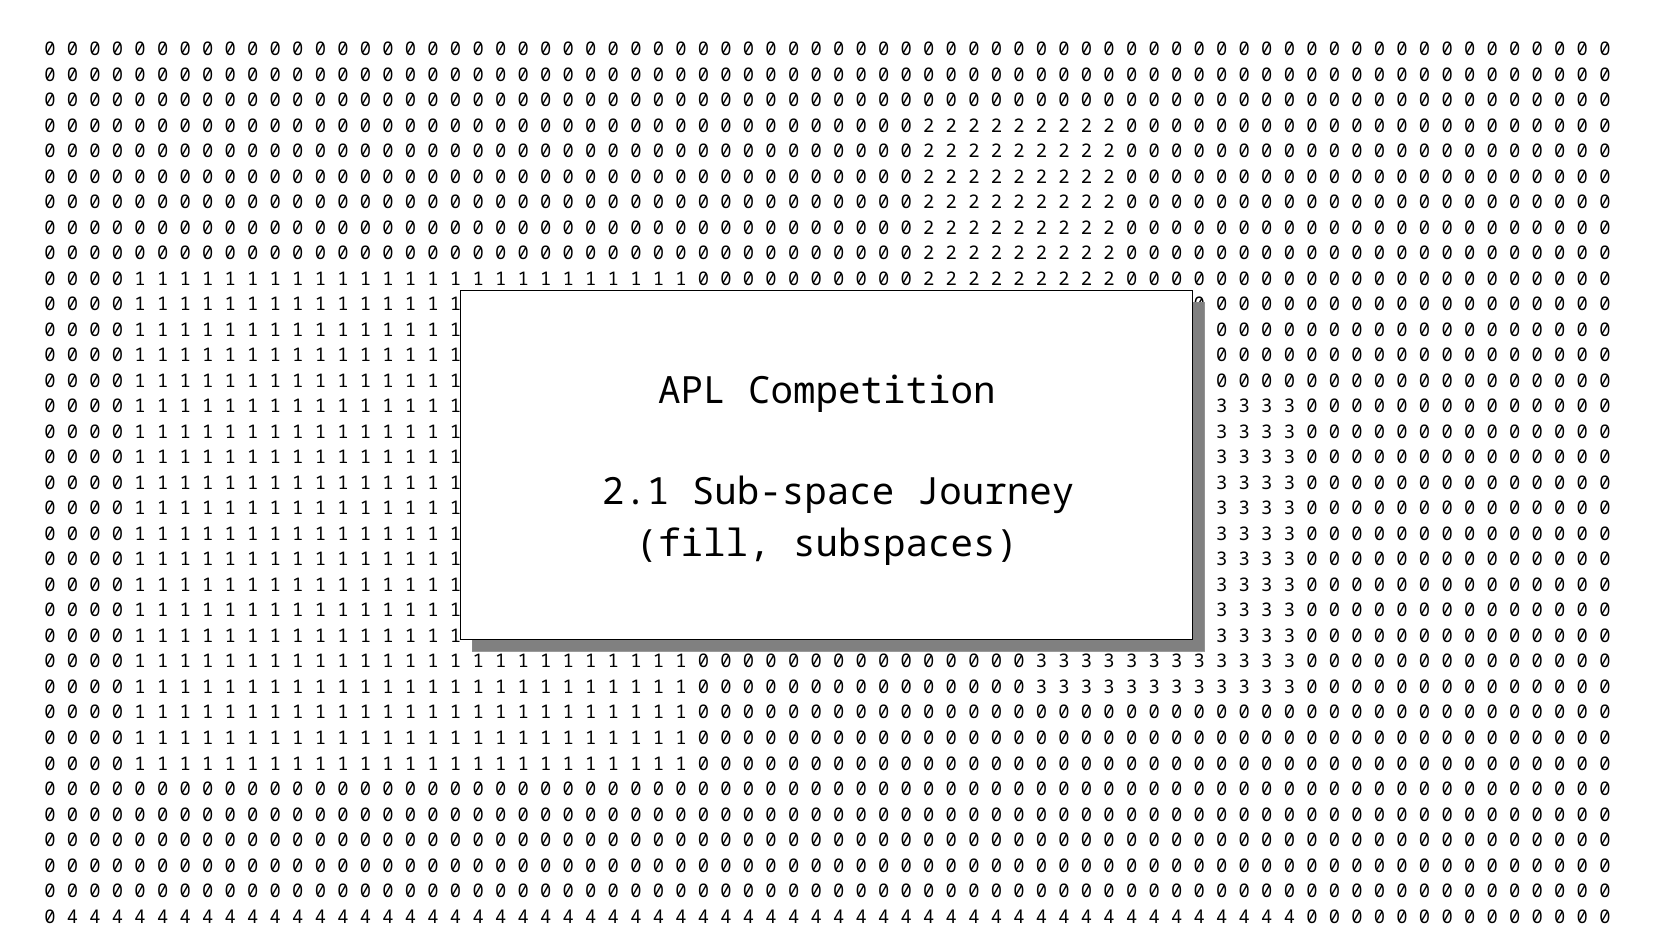

0 0 0 0 0 0 0 0 0 0 0 0 0 0 0 0 0 0 0 0 0 0 0 0 0 0 0 0 0 0 0 0 0 0 0 0 0 0 0 0 0 0 0 0 0 0 0 0 0 0 0 0 0 0 0 0 0 0 0 0 0 0 0 0 0 0 0 0 0 0
0 0 0 0 0 0 0 0 0 0 0 0 0 0 0 0 0 0 0 0 0 0 0 0 0 0 0 0 0 0 0 0 0 0 0 0 0 0 0 0 0 0 0 0 0 0 0 0 0 0 0 0 0 0 0 0 0 0 0 0 0 0 0 0 0 0 0 0 0 0
0 0 0 0 0 0 0 0 0 0 0 0 0 0 0 0 0 0 0 0 0 0 0 0 0 0 0 0 0 0 0 0 0 0 0 0 0 0 0 0 0 0 0 0 0 0 0 0 0 0 0 0 0 0 0 0 0 0 0 0 0 0 0 0 0 0 0 0 0 0
0 0 0 0 0 0 0 0 0 0 0 0 0 0 0 0 0 0 0 0 0 0 0 0 0 0 0 0 0 0 0 0 0 0 0 0 0 0 0 2 2 2 2 2 2 2 2 2 0 0 0 0 0 0 0 0 0 0 0 0 0 0 0 0 0 0 0 0 0 0
0 0 0 0 0 0 0 0 0 0 0 0 0 0 0 0 0 0 0 0 0 0 0 0 0 0 0 0 0 0 0 0 0 0 0 0 0 0 0 2 2 2 2 2 2 2 2 2 0 0 0 0 0 0 0 0 0 0 0 0 0 0 0 0 0 0 0 0 0 0
0 0 0 0 0 0 0 0 0 0 0 0 0 0 0 0 0 0 0 0 0 0 0 0 0 0 0 0 0 0 0 0 0 0 0 0 0 0 0 2 2 2 2 2 2 2 2 2 0 0 0 0 0 0 0 0 0 0 0 0 0 0 0 0 0 0 0 0 0 0
0 0 0 0 0 0 0 0 0 0 0 0 0 0 0 0 0 0 0 0 0 0 0 0 0 0 0 0 0 0 0 0 0 0 0 0 0 0 0 2 2 2 2 2 2 2 2 2 0 0 0 0 0 0 0 0 0 0 0 0 0 0 0 0 0 0 0 0 0 0
0 0 0 0 0 0 0 0 0 0 0 0 0 0 0 0 0 0 0 0 0 0 0 0 0 0 0 0 0 0 0 0 0 0 0 0 0 0 0 2 2 2 2 2 2 2 2 2 0 0 0 0 0 0 0 0 0 0 0 0 0 0 0 0 0 0 0 0 0 0
0 0 0 0 0 0 0 0 0 0 0 0 0 0 0 0 0 0 0 0 0 0 0 0 0 0 0 0 0 0 0 0 0 0 0 0 0 0 0 2 2 2 2 2 2 2 2 2 0 0 0 0 0 0 0 0 0 0 0 0 0 0 0 0 0 0 0 0 0 0
0 0 0 0 1 1 1 1 1 1 1 1 1 1 1 1 1 1 1 1 1 1 1 1 1 1 1 1 1 0 0 0 0 0 0 0 0 0 0 2 2 2 2 2 2 2 2 2 0 0 0 0 0 0 0 0 0 0 0 0 0 0 0 0 0 0 0 0 0 0
0 0 0 0 1 1 1 1 1 1 1 1 1 1 1 1 1 1 1 1 1 1 1 1 1 1 1 1 1 0 0 0 0 0 0 0 0 0 0 2 2 2 2 2 2 2 2 2 0 0 0 0 0 0 0 0 0 0 0 0 0 0 0 0 0 0 0 0 0 0
0 0 0 0 1 1 1 1 1 1 1 1 1 1 1 1 1 1 1 1 1 1 1 1 1 1 1 1 1 0 0 0 0 0 0 0 0 0 0 2 2 2 2 2 2 2 2 2 0 0 0 0 0 0 0 0 0 0 0 0 0 0 0 0 0 0 0 0 0 0
0 0 0 0 1 1 1 1 1 1 1 1 1 1 1 1 1 1 1 1 1 1 1 1 1 1 1 1 1 0 0 0 0 0 0 0 0 0 0 0 0 0 0 0 0 0 0 0 0 0 0 0 0 0 0 0 0 0 0 0 0 0 0 0 0 0 0 0 0 0
0 0 0 0 1 1 1 1 1 1 1 1 1 1 1 1 1 1 1 1 1 1 1 1 1 1 1 1 1 0 0 0 0 0 0 0 0 0 0 0 0 0 0 0 0 0 0 0 0 0 0 0 0 0 0 0 0 0 0 0 0 0 0 0 0 0 0 0 0 0
0 0 0 0 1 1 1 1 1 1 1 1 1 1 1 1 1 1 1 1 1 1 1 1 1 1 1 1 1 0 0 0 0 0 0 0 0 0 0 0 0 0 0 0 3 3 3 3 3 3 3 3 3 3 3 3 0 0 0 0 0 0 0 0 0 0 0 0 0 0
0 0 0 0 1 1 1 1 1 1 1 1 1 1 1 1 1 1 1 1 1 1 1 1 1 1 1 1 1 0 0 0 0 0 0 0 0 0 0 0 0 0 0 0 3 3 3 3 3 3 3 3 3 3 3 3 0 0 0 0 0 0 0 0 0 0 0 0 0 0
0 0 0 0 1 1 1 1 1 1 1 1 1 1 1 1 1 1 1 1 1 1 1 1 1 1 1 1 1 0 0 0 0 0 0 0 0 0 0 0 0 0 0 0 3 3 3 3 3 3 3 3 3 3 3 3 0 0 0 0 0 0 0 0 0 0 0 0 0 0
0 0 0 0 1 1 1 1 1 1 1 1 1 1 1 1 1 1 1 1 1 1 1 1 1 1 1 1 1 0 0 0 0 0 0 0 0 0 0 0 0 0 0 0 3 3 3 3 3 3 3 3 3 3 3 3 0 0 0 0 0 0 0 0 0 0 0 0 0 0
0 0 0 0 1 1 1 1 1 1 1 1 1 1 1 1 1 1 1 1 1 1 1 1 1 1 1 1 1 0 0 0 0 0 0 0 0 0 0 0 0 0 0 0 3 3 3 3 3 3 3 3 3 3 3 3 0 0 0 0 0 0 0 0 0 0 0 0 0 0
0 0 0 0 1 1 1 1 1 1 1 1 1 1 1 1 1 1 1 1 1 1 1 1 1 1 1 1 1 0 0 0 0 0 0 0 0 0 0 0 0 0 0 0 3 3 3 3 3 3 3 3 3 3 3 3 0 0 0 0 0 0 0 0 0 0 0 0 0 0
0 0 0 0 1 1 1 1 1 1 1 1 1 1 1 1 1 1 1 1 1 1 1 1 1 1 1 1 1 0 0 0 0 0 0 0 0 0 0 0 0 0 0 0 3 3 3 3 3 3 3 3 3 3 3 3 0 0 0 0 0 0 0 0 0 0 0 0 0 0
0 0 0 0 1 1 1 1 1 1 1 1 1 1 1 1 1 1 1 1 1 1 1 1 1 1 1 1 1 0 0 0 0 0 0 0 0 0 0 0 0 0 0 0 3 3 3 3 3 3 3 3 3 3 3 3 0 0 0 0 0 0 0 0 0 0 0 0 0 0
0 0 0 0 1 1 1 1 1 1 1 1 1 1 1 1 1 1 1 1 1 1 1 1 1 1 1 1 1 0 0 0 0 0 0 0 0 0 0 0 0 0 0 0 3 3 3 3 3 3 3 3 3 3 3 3 0 0 0 0 0 0 0 0 0 0 0 0 0 0
0 0 0 0 1 1 1 1 1 1 1 1 1 1 1 1 1 1 1 1 1 1 1 1 1 1 1 1 1 0 0 0 0 0 0 0 0 0 0 0 0 0 0 0 3 3 3 3 3 3 3 3 3 3 3 3 0 0 0 0 0 0 0 0 0 0 0 0 0 0
0 0 0 0 1 1 1 1 1 1 1 1 1 1 1 1 1 1 1 1 1 1 1 1 1 1 1 1 1 0 0 0 0 0 0 0 0 0 0 0 0 0 0 0 3 3 3 3 3 3 3 3 3 3 3 3 0 0 0 0 0 0 0 0 0 0 0 0 0 0
0 0 0 0 1 1 1 1 1 1 1 1 1 1 1 1 1 1 1 1 1 1 1 1 1 1 1 1 1 0 0 0 0 0 0 0 0 0 0 0 0 0 0 0 3 3 3 3 3 3 3 3 3 3 3 3 0 0 0 0 0 0 0 0 0 0 0 0 0 0
0 0 0 0 1 1 1 1 1 1 1 1 1 1 1 1 1 1 1 1 1 1 1 1 1 1 1 1 1 0 0 0 0 0 0 0 0 0 0 0 0 0 0 0 0 0 0 0 0 0 0 0 0 0 0 0 0 0 0 0 0 0 0 0 0 0 0 0 0 0
0 0 0 0 1 1 1 1 1 1 1 1 1 1 1 1 1 1 1 1 1 1 1 1 1 1 1 1 1 0 0 0 0 0 0 0 0 0 0 0 0 0 0 0 0 0 0 0 0 0 0 0 0 0 0 0 0 0 0 0 0 0 0 0 0 0 0 0 0 0
0 0 0 0 1 1 1 1 1 1 1 1 1 1 1 1 1 1 1 1 1 1 1 1 1 1 1 1 1 0 0 0 0 0 0 0 0 0 0 0 0 0 0 0 0 0 0 0 0 0 0 0 0 0 0 0 0 0 0 0 0 0 0 0 0 0 0 0 0 0
0 0 0 0 0 0 0 0 0 0 0 0 0 0 0 0 0 0 0 0 0 0 0 0 0 0 0 0 0 0 0 0 0 0 0 0 0 0 0 0 0 0 0 0 0 0 0 0 0 0 0 0 0 0 0 0 0 0 0 0 0 0 0 0 0 0 0 0 0 0
0 0 0 0 0 0 0 0 0 0 0 0 0 0 0 0 0 0 0 0 0 0 0 0 0 0 0 0 0 0 0 0 0 0 0 0 0 0 0 0 0 0 0 0 0 0 0 0 0 0 0 0 0 0 0 0 0 0 0 0 0 0 0 0 0 0 0 0 0 0
0 0 0 0 0 0 0 0 0 0 0 0 0 0 0 0 0 0 0 0 0 0 0 0 0 0 0 0 0 0 0 0 0 0 0 0 0 0 0 0 0 0 0 0 0 0 0 0 0 0 0 0 0 0 0 0 0 0 0 0 0 0 0 0 0 0 0 0 0 0
0 0 0 0 0 0 0 0 0 0 0 0 0 0 0 0 0 0 0 0 0 0 0 0 0 0 0 0 0 0 0 0 0 0 0 0 0 0 0 0 0 0 0 0 0 0 0 0 0 0 0 0 0 0 0 0 0 0 0 0 0 0 0 0 0 0 0 0 0 0
0 0 0 0 0 0 0 0 0 0 0 0 0 0 0 0 0 0 0 0 0 0 0 0 0 0 0 0 0 0 0 0 0 0 0 0 0 0 0 0 0 0 0 0 0 0 0 0 0 0 0 0 0 0 0 0 0 0 0 0 0 0 0 0 0 0 0 0 0 0
0 4 4 4 4 4 4 4 4 4 4 4 4 4 4 4 4 4 4 4 4 4 4 4 4 4 4 4 4 4 4 4 4 4 4 4 4 4 4 4 4 4 4 4 4 4 4 4 4 4 4 4 4 4 4 4 0 0 0 0 0 0 0 0 0 0 0 0 0 0
0 4 4 4 4 4 4 4 4 4 4 4 4 4 4 4 4 4 4 4 4 4 4 4 4 4 4 4 4 4 4 4 4 4 4 4 4 4 4 4 4 4 4 4 4 4 4 4 4 4 4 4 4 4 4 4 0 0 0 0 0 0 0 0 0 0 0 0 0 0
0 0 0 0 0 0 0 0 0 0 0 0 0 0 0 0 0 0 0 0 0 0 0 0 0 0 0 0 0 0 0 0 0 0 0 0 0 0 0 0 0 0 0 0 0 0 0 0 0 0 0 0 0 0 0 0 0 0 0 0 0 0 0 0 0 0 0 0 0 0
0 0 0 0 0 0 0 0 0 0 0 0 0 0 0 0 0 0 0 0 0 0 0 0 0 0 0 0 0 0 0 0 0 0 0 0 0 0 0 0 0 0 0 0 0 0 0 0 0 0 0 0 0 0 0 0 0 0 0 0 0 0 0 0 0 0 0 0 0 0
0 0 0 0 0 0 0 0 0 0 0 0 0 0 0 0 0 0 0 0 0 0 0 0 0 0 0 0 0 0 0 0 0 0 0 0 0 0 0 0 0 0 0 0 0 0 0 0 0 0 0 0 0 0 0 0 0 0 0 0 0 0 0 0 0 0 0 0 0 0
0 0 0 0 0 0 0 0 0 0 0 0 0 0 0 0 0 0 0 0 0 0 0 0 0 0 0 0 0 0 0 0 0 0 0 0 0 0 0 0 0 0 0 0 0 0 0 0 0 0 0 0 0 0 0 0 0 0 0 0 0 0 0 0 0 0 0 0 0 0
APL Competition
 2.1 Sub-space Journey
(fill, subspaces)